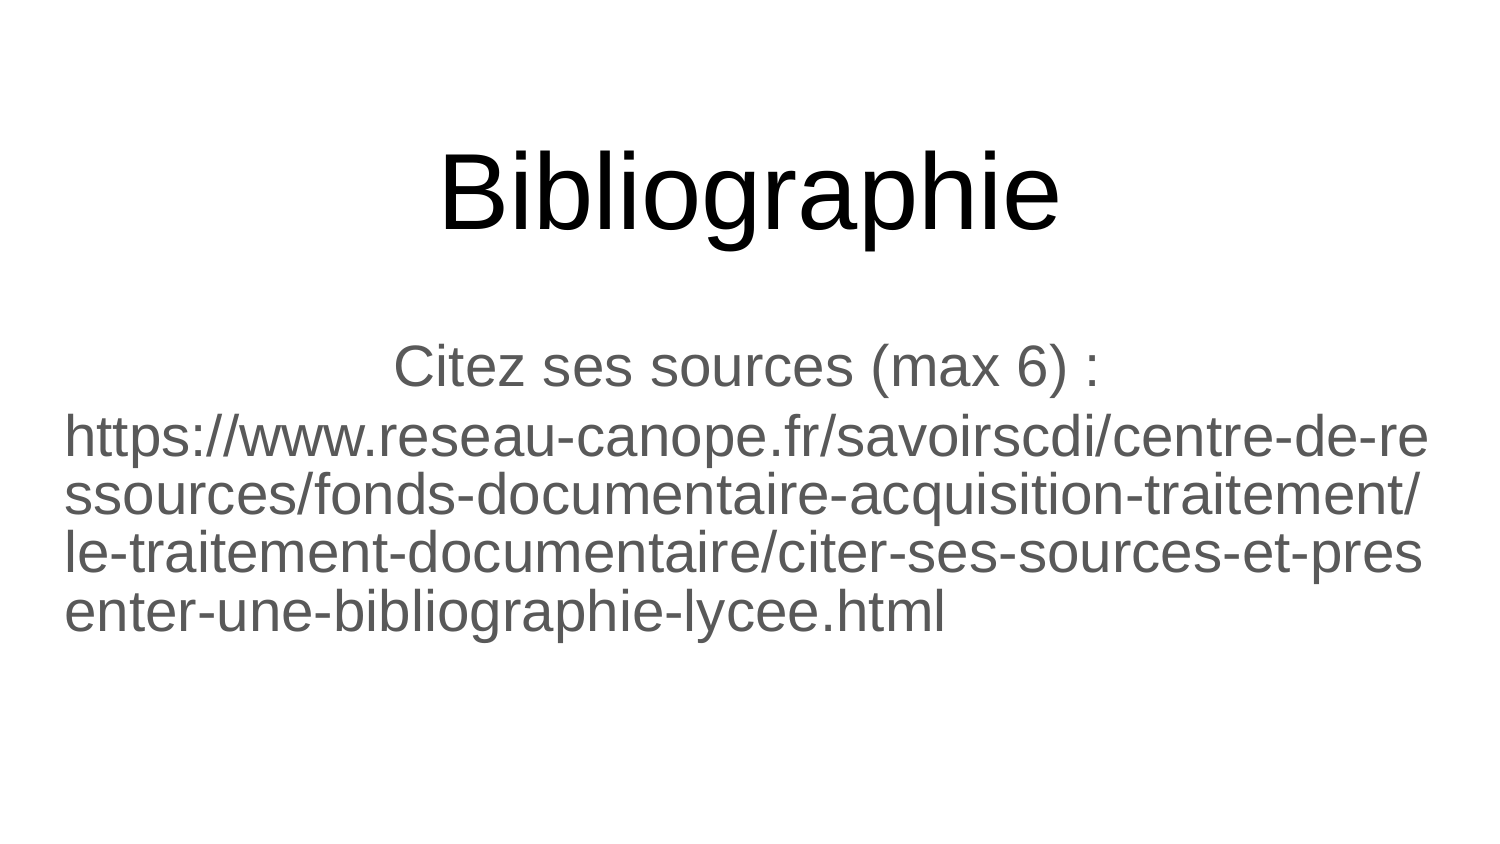

# Bibliographie
Citez ses sources (max 6) :
https://www.reseau-canope.fr/savoirscdi/centre-de-ressources/fonds-documentaire-acquisition-traitement/le-traitement-documentaire/citer-ses-sources-et-presenter-une-bibliographie-lycee.html